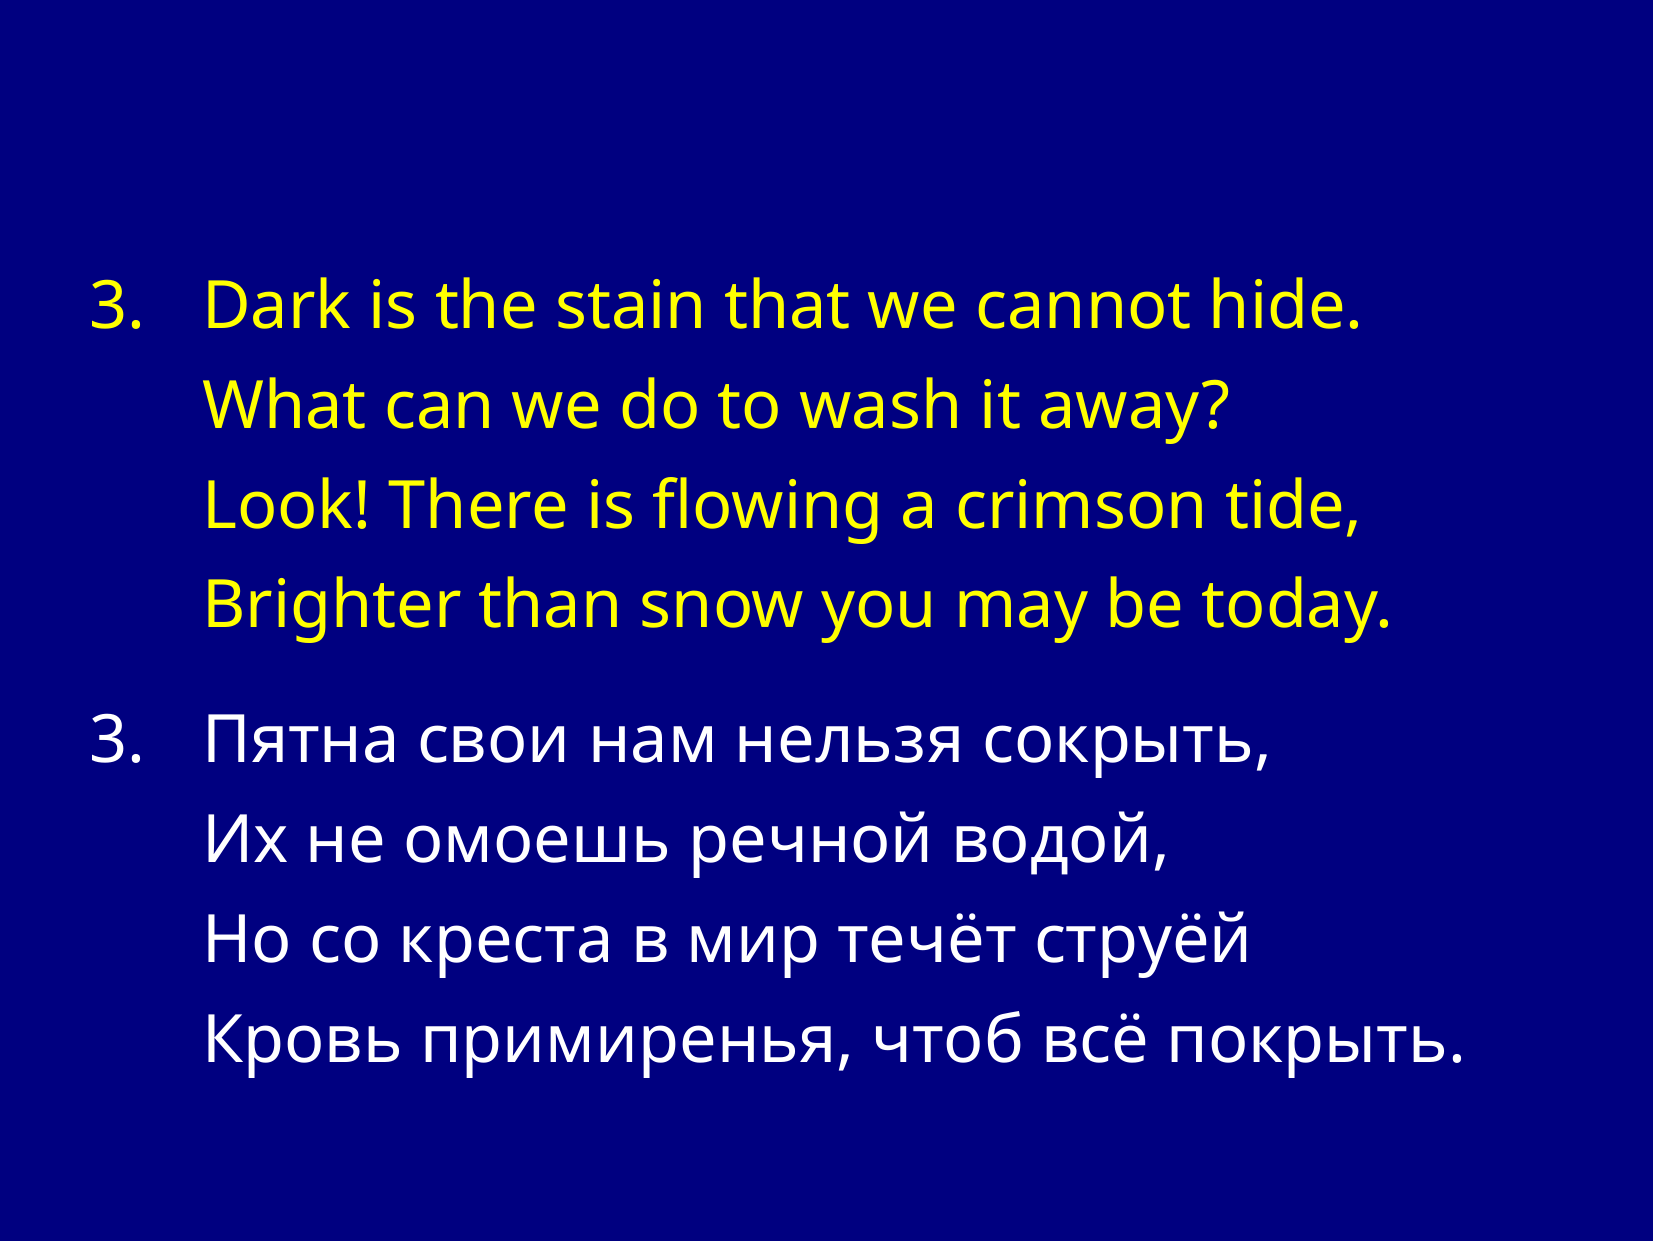

3.	Dark is the stain that we cannot hide.
	What can we do to wash it away?
	Look! There is flowing a crimson tide,
	Brighter than snow you may be today.
3.	Пятна свои нам нельзя сокрыть,
	Их не омоешь речной водой,
	Но со креста в мир течёт струёй
	Кровь примиренья, чтоб всё покрыть.